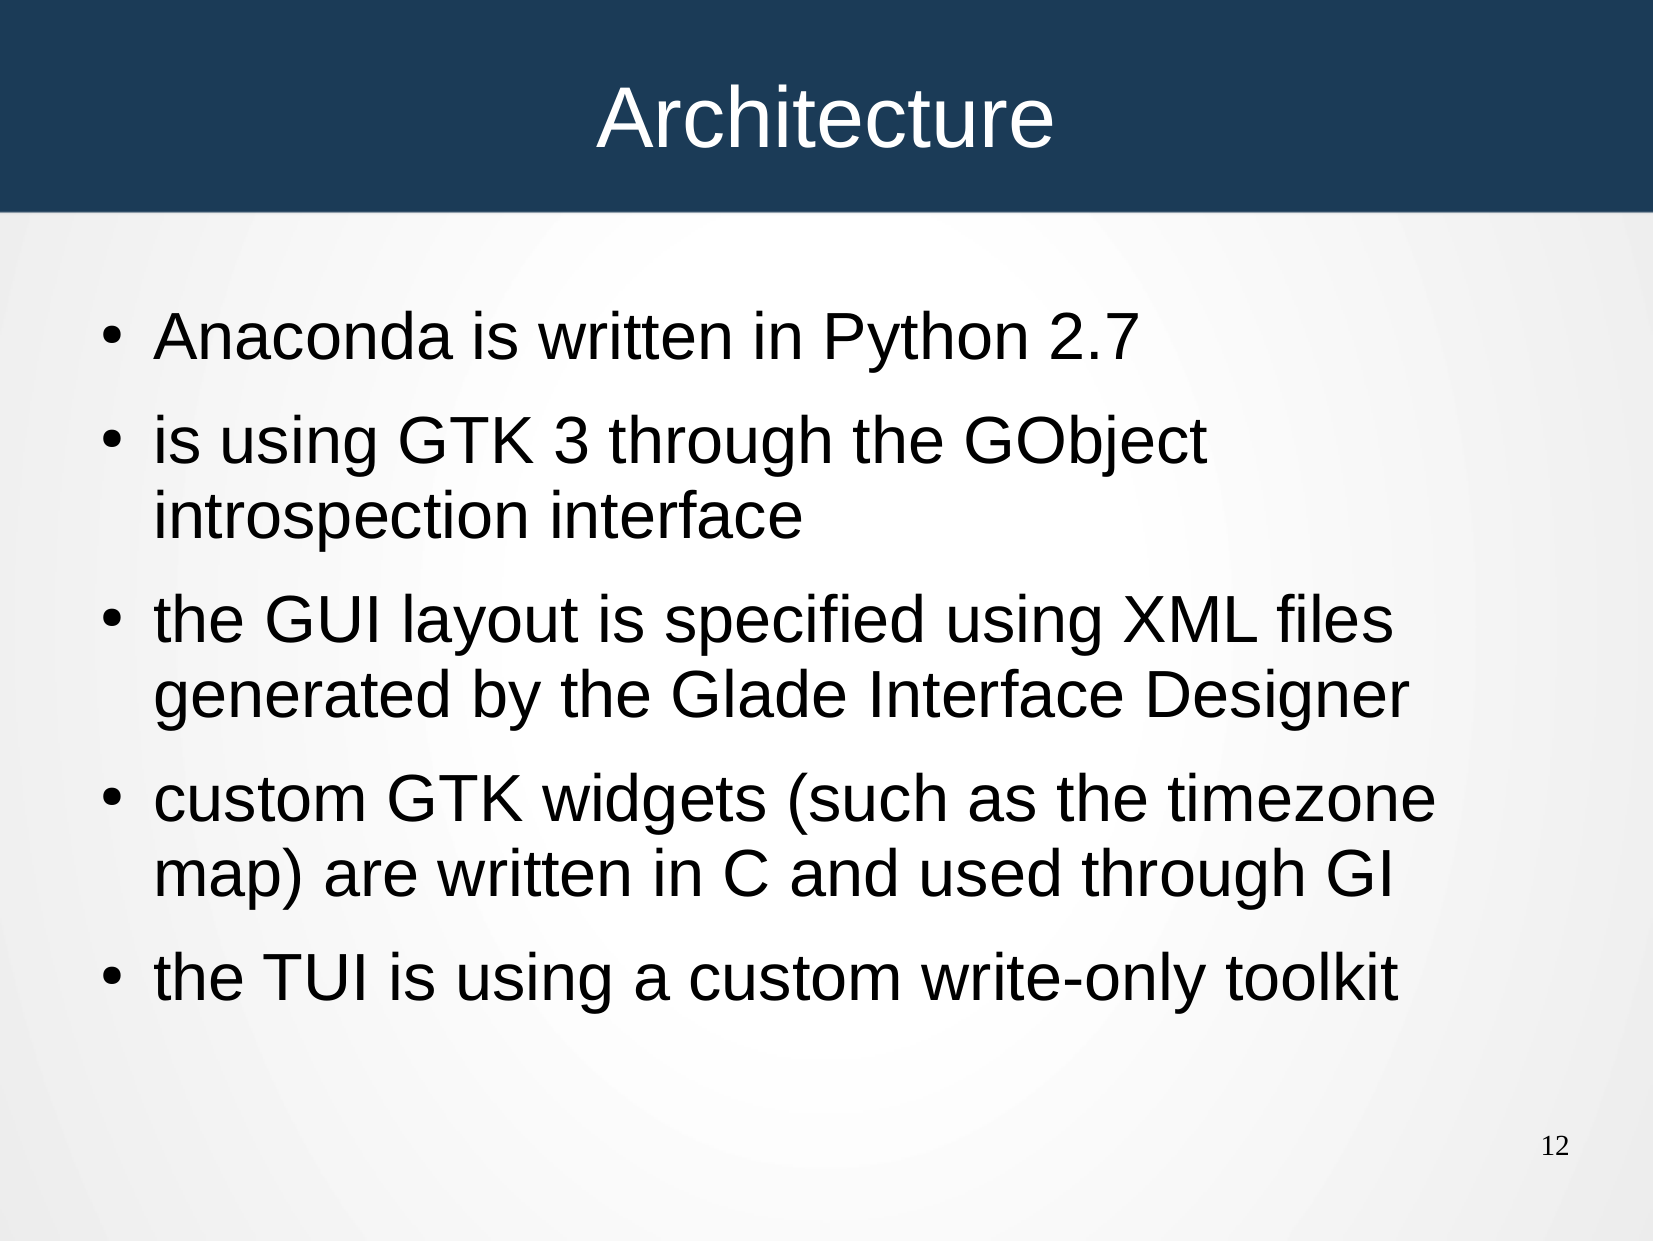

# Architecture
Anaconda is written in Python 2.7
is using GTK 3 through the GObject introspection interface
the GUI layout is specified using XML files generated by the Glade Interface Designer
custom GTK widgets (such as the timezone map) are written in C and used through GI
the TUI is using a custom write-only toolkit
12